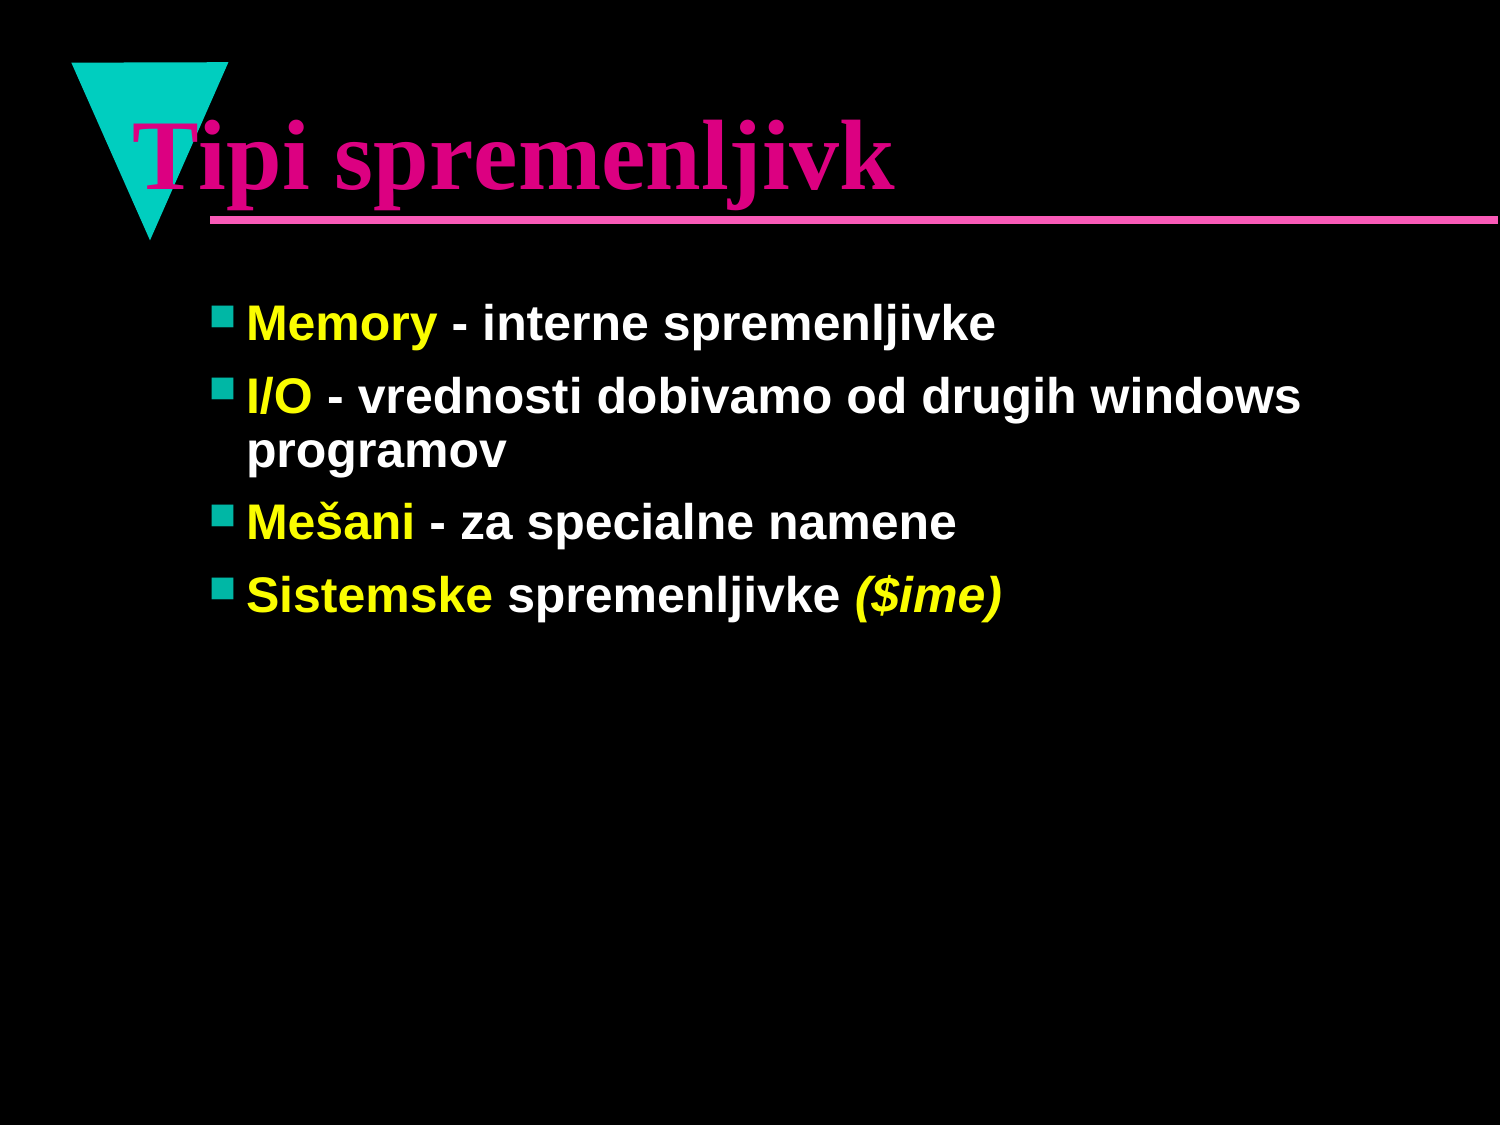

# Tipi spremenljivk
Memory - interne spremenljivke
I/O - vrednosti dobivamo od drugih windows programov
Mešani - za specialne namene
Sistemske spremenljivke ($ime)
Slovar spremenljivk
3